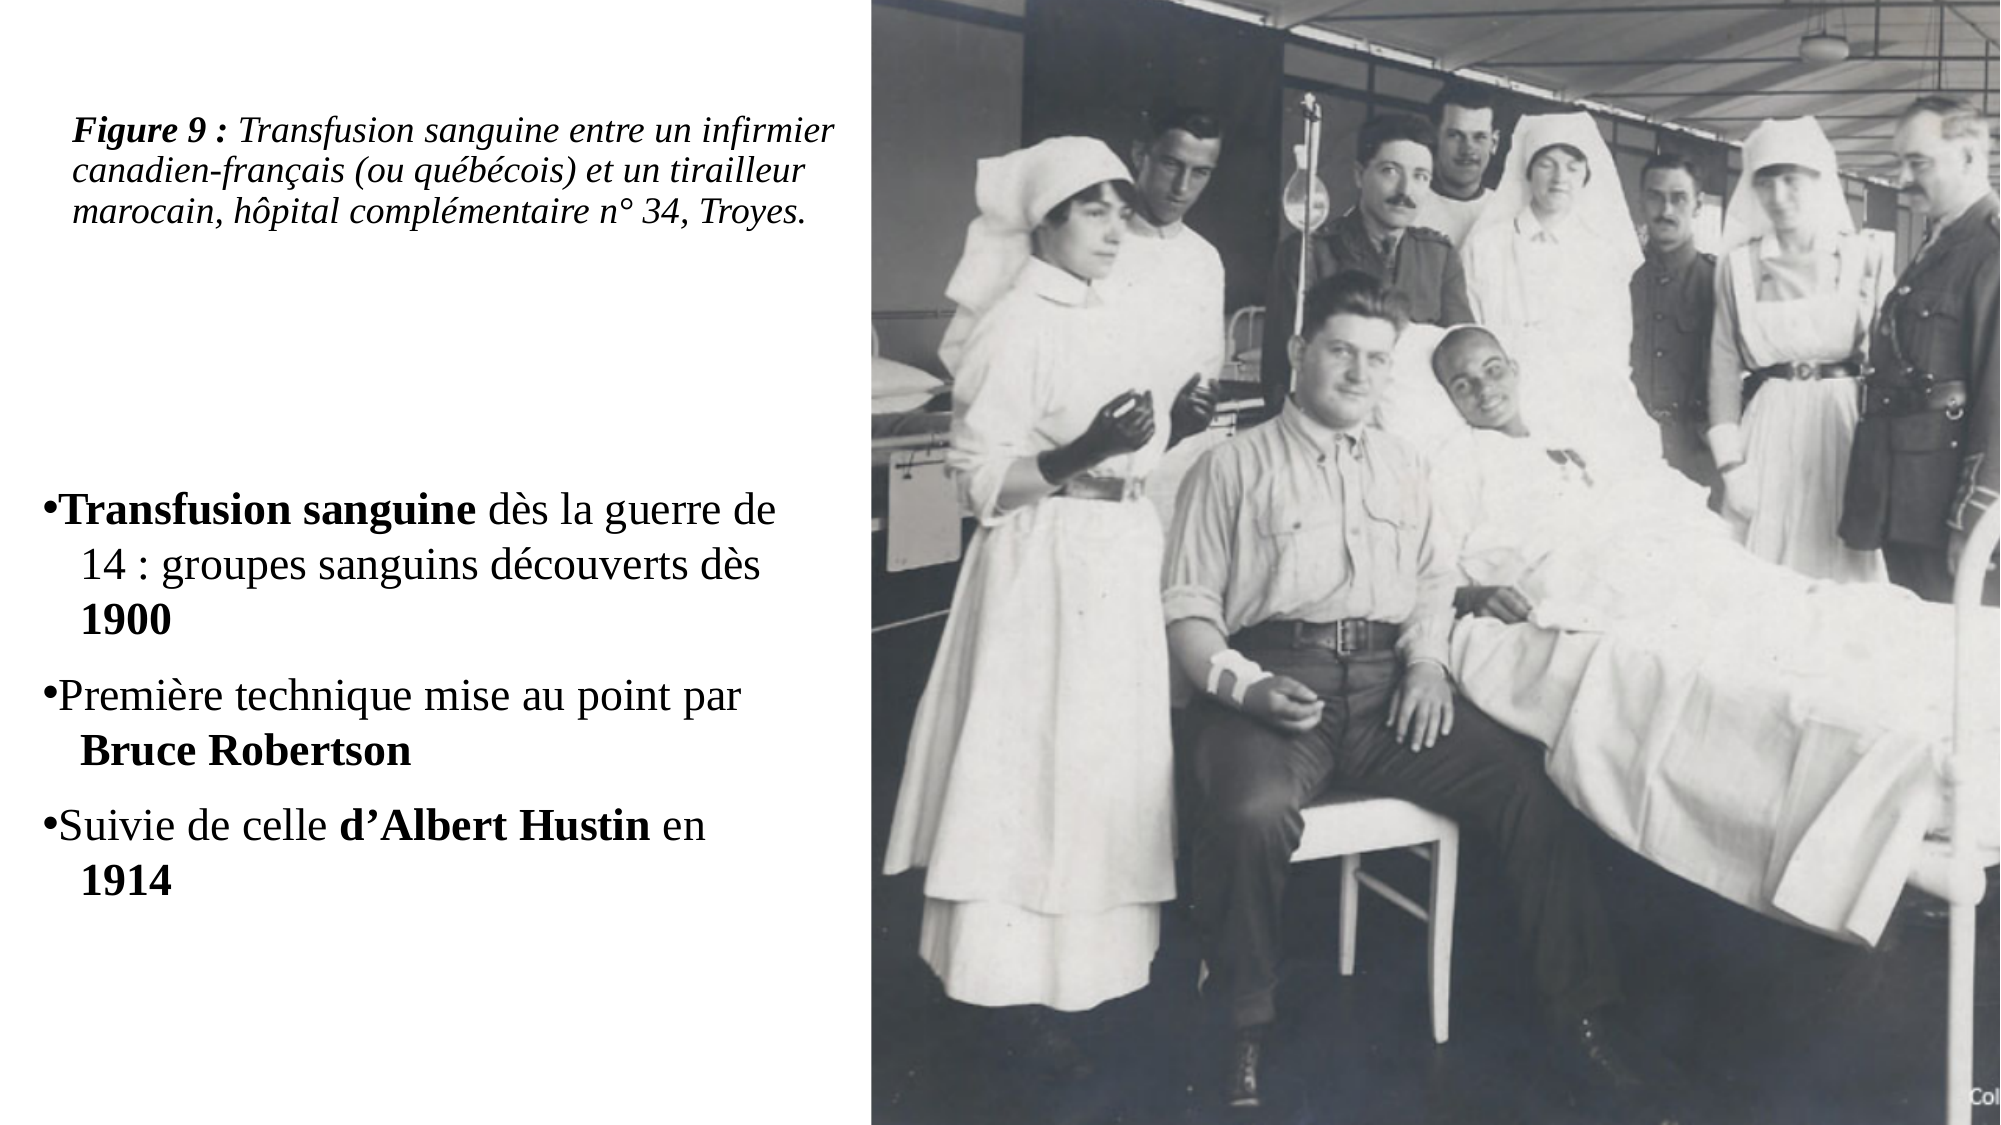

# Figure 9 : Transfusion sanguine entre un infirmier canadien-français (ou québécois) et un tirailleur marocain, hôpital complémentaire n° 34, Troyes.
Transfusion sanguine dès la guerre de 14 : groupes sanguins découverts dès 1900
Première technique mise au point par Bruce Robertson
Suivie de celle d’Albert Hustin en 1914